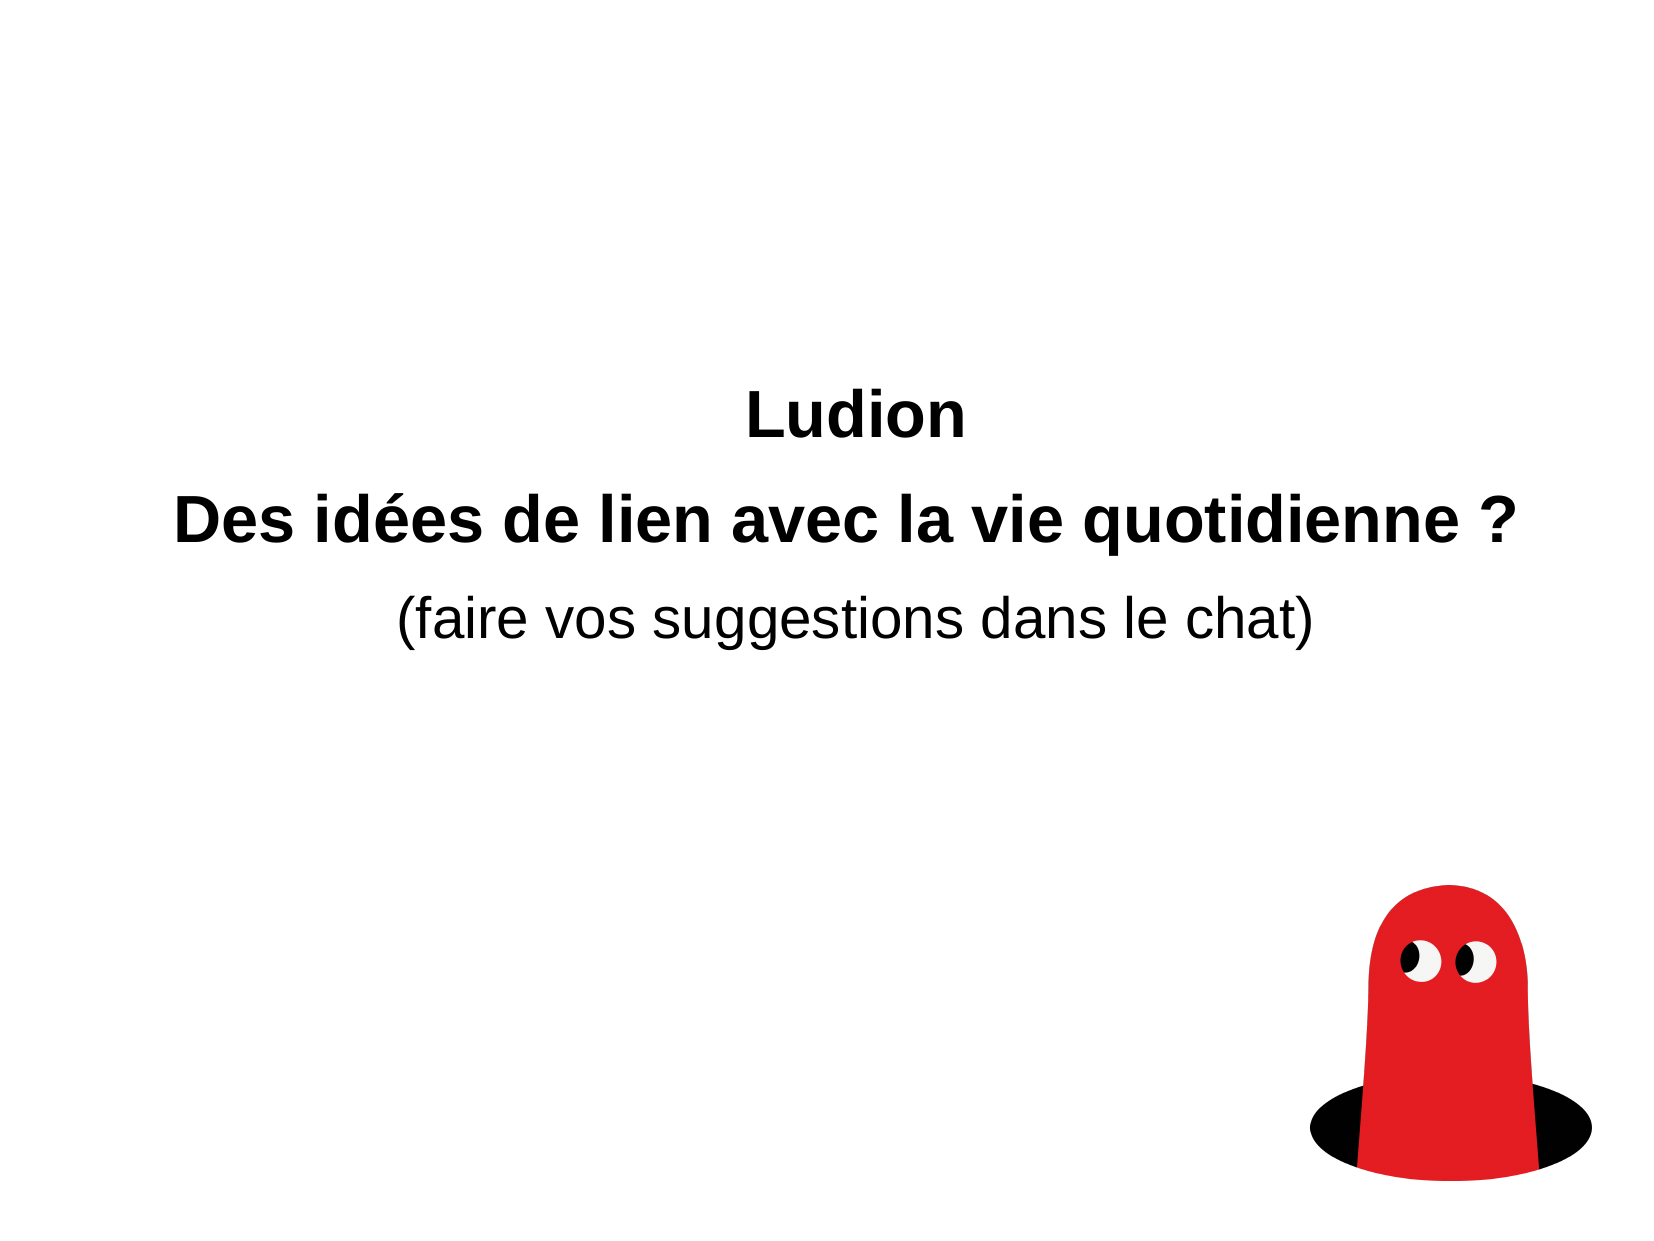

# Ludion
Des idées de lien avec la vie quotidienne ?
(faire vos suggestions dans le chat)